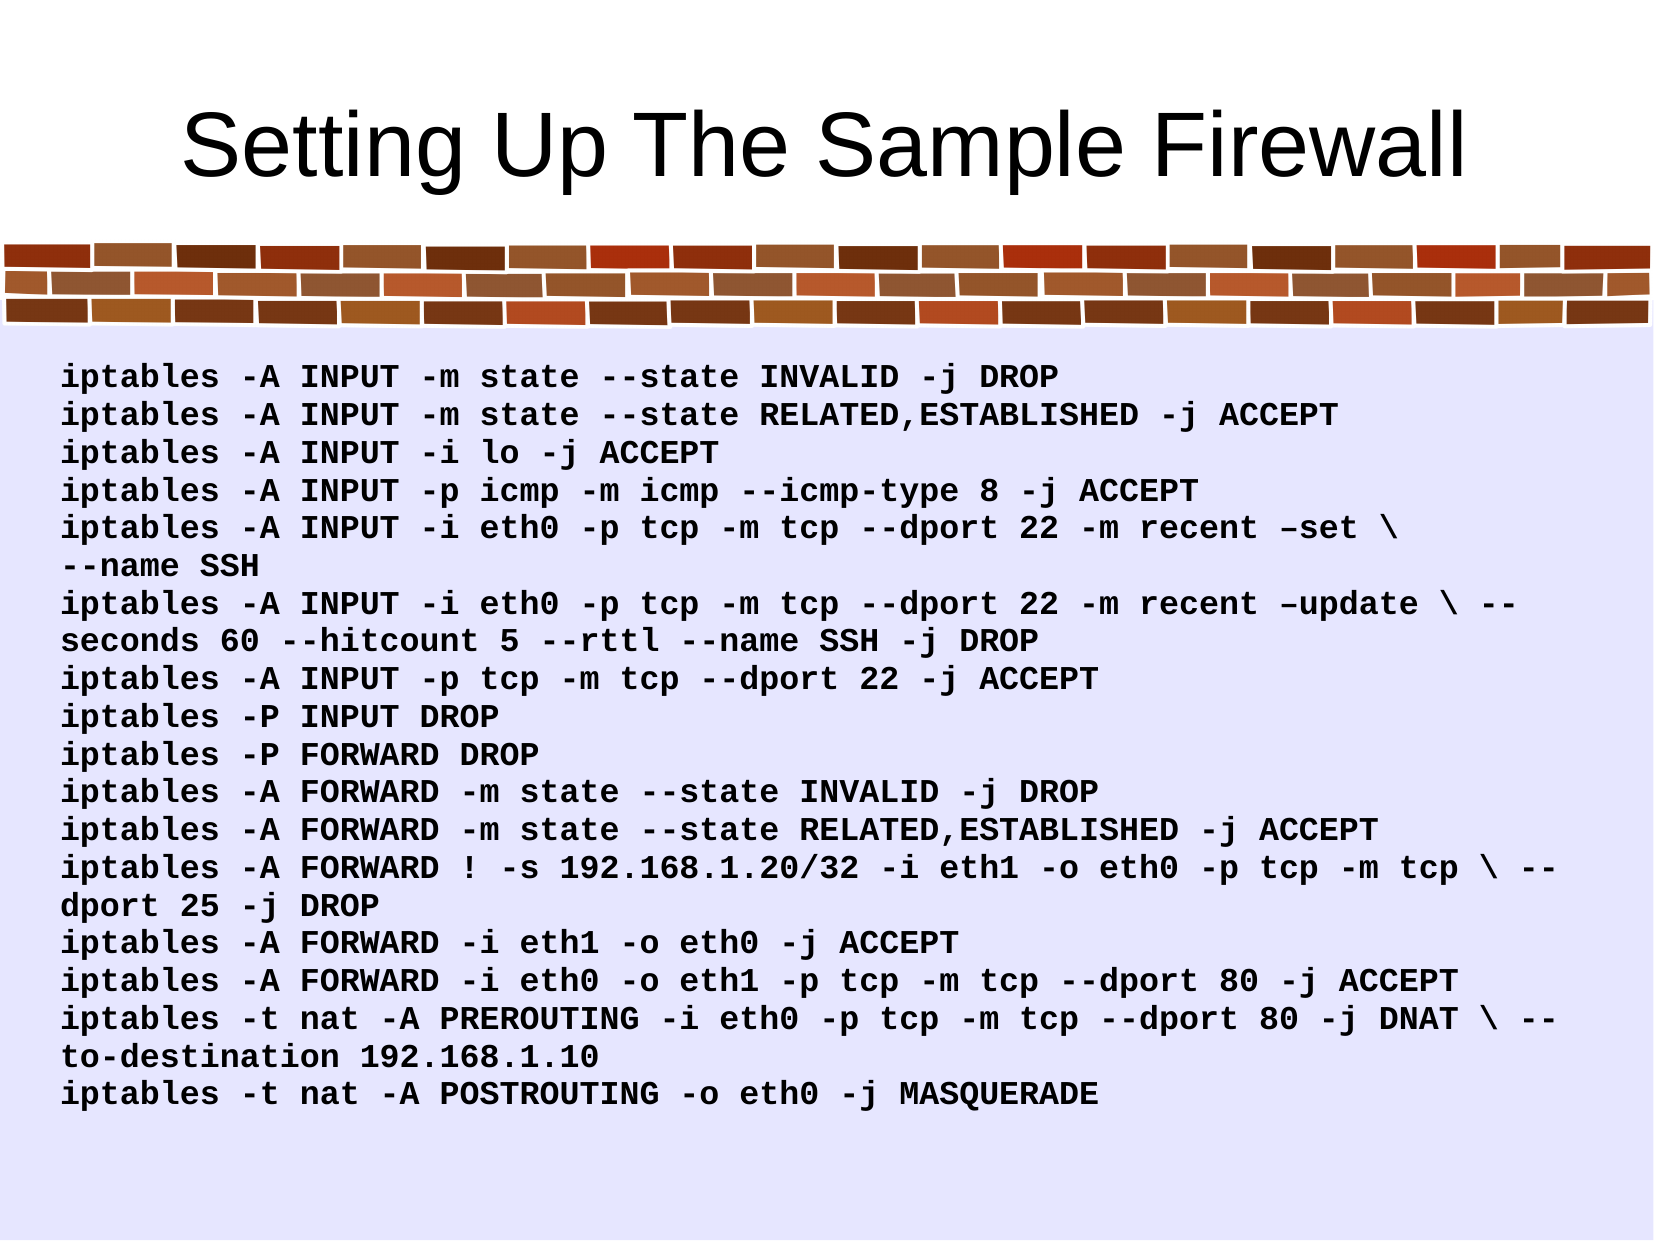

# Setting Up The Sample Firewall
iptables -A INPUT -m state --state INVALID -j DROP
iptables -A INPUT -m state --state RELATED,ESTABLISHED -j ACCEPT
iptables -A INPUT -i lo -j ACCEPT
iptables -A INPUT -p icmp -m icmp --icmp-type 8 -j ACCEPT
iptables -A INPUT -i eth0 -p tcp -m tcp --dport 22 -m recent –set \
--name SSH
iptables -A INPUT -i eth0 -p tcp -m tcp --dport 22 -m recent –update \ --seconds 60 --hitcount 5 --rttl --name SSH -j DROP
iptables -A INPUT -p tcp -m tcp --dport 22 -j ACCEPT
iptables -P INPUT DROP
iptables -P FORWARD DROP
iptables -A FORWARD -m state --state INVALID -j DROP
iptables -A FORWARD -m state --state RELATED,ESTABLISHED -j ACCEPT
iptables -A FORWARD ! -s 192.168.1.20/32 -i eth1 -o eth0 -p tcp -m tcp \ --dport 25 -j DROP
iptables -A FORWARD -i eth1 -o eth0 -j ACCEPT
iptables -A FORWARD -i eth0 -o eth1 -p tcp -m tcp --dport 80 -j ACCEPT
iptables -t nat -A PREROUTING -i eth0 -p tcp -m tcp --dport 80 -j DNAT \ --to-destination 192.168.1.10
iptables -t nat -A POSTROUTING -o eth0 -j MASQUERADE